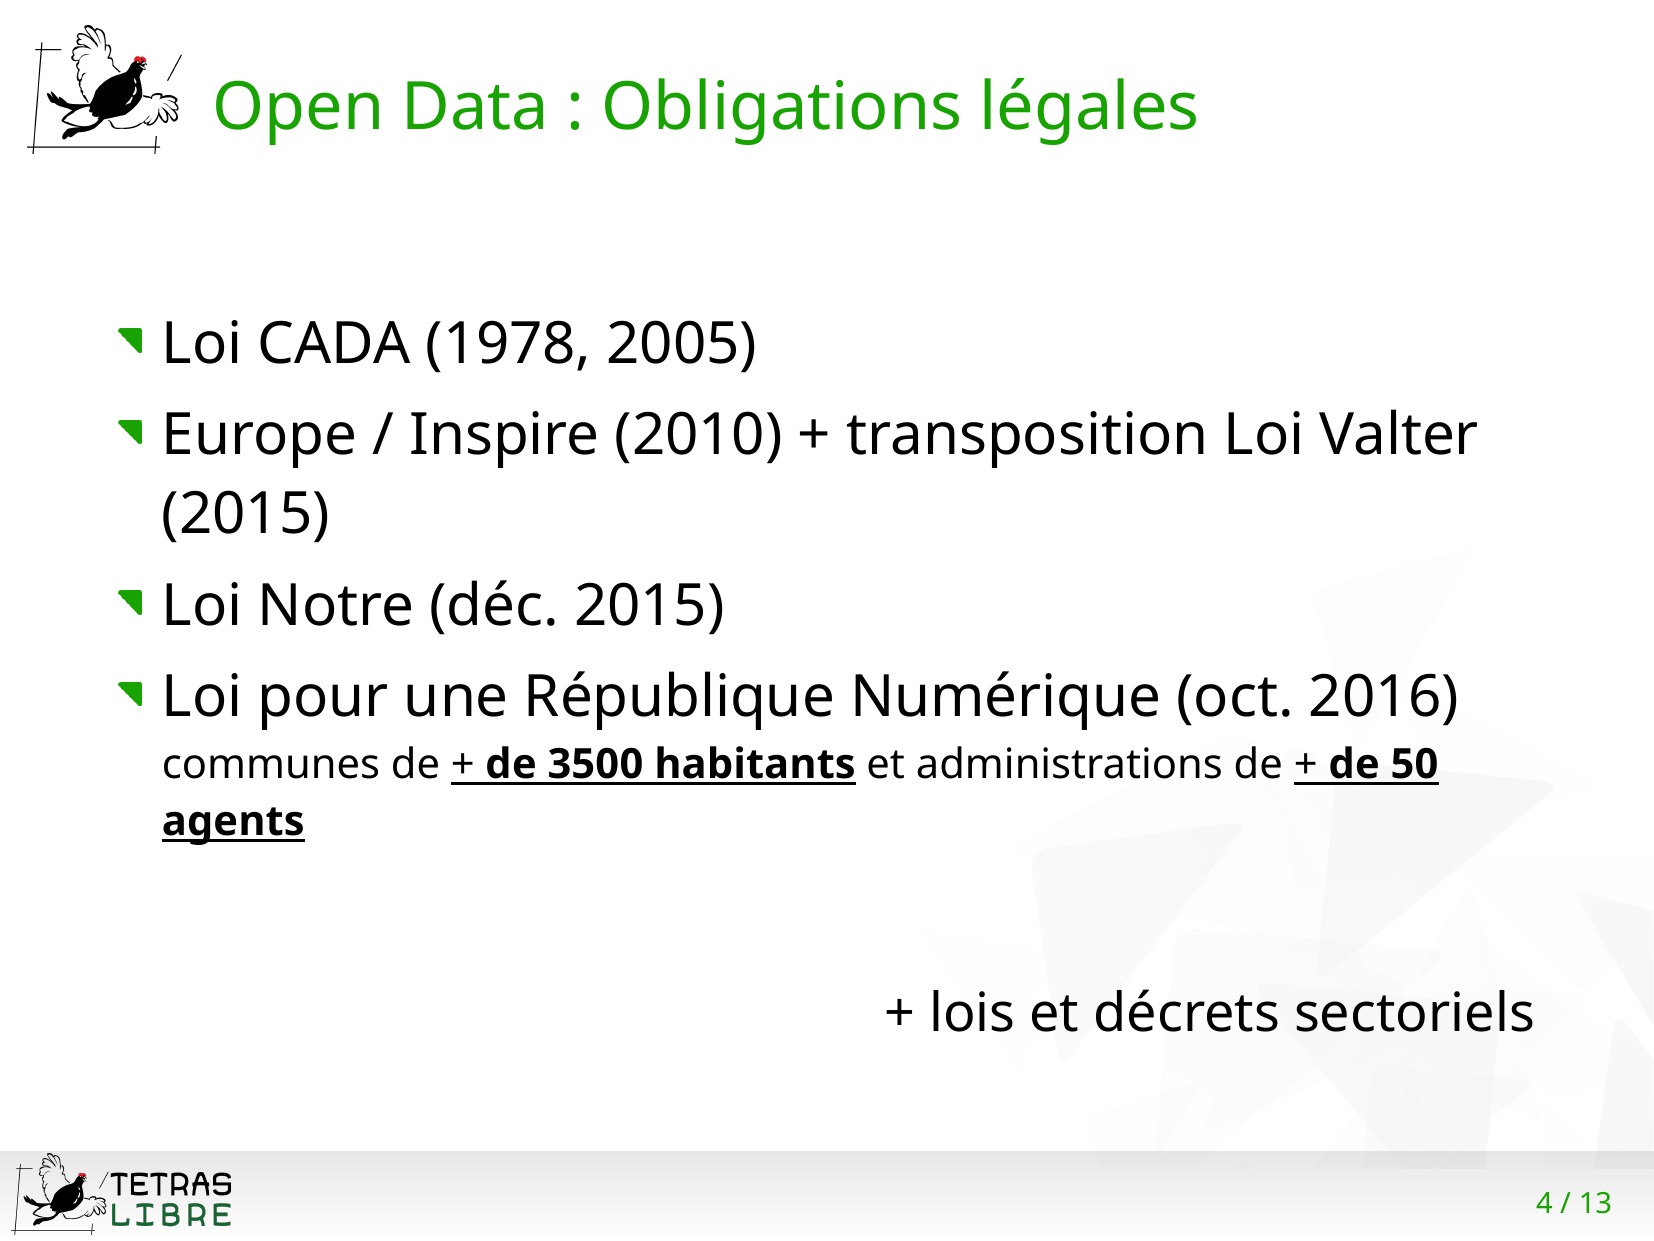

# Open Data : Obligations légales
Loi CADA (1978, 2005)
Europe / Inspire (2010) + transposition Loi Valter (2015)
Loi Notre (déc. 2015)
Loi pour une République Numérique (oct. 2016)
communes de + de 3500 habitants et administrations de + de 50 agents
+ lois et décrets sectoriels